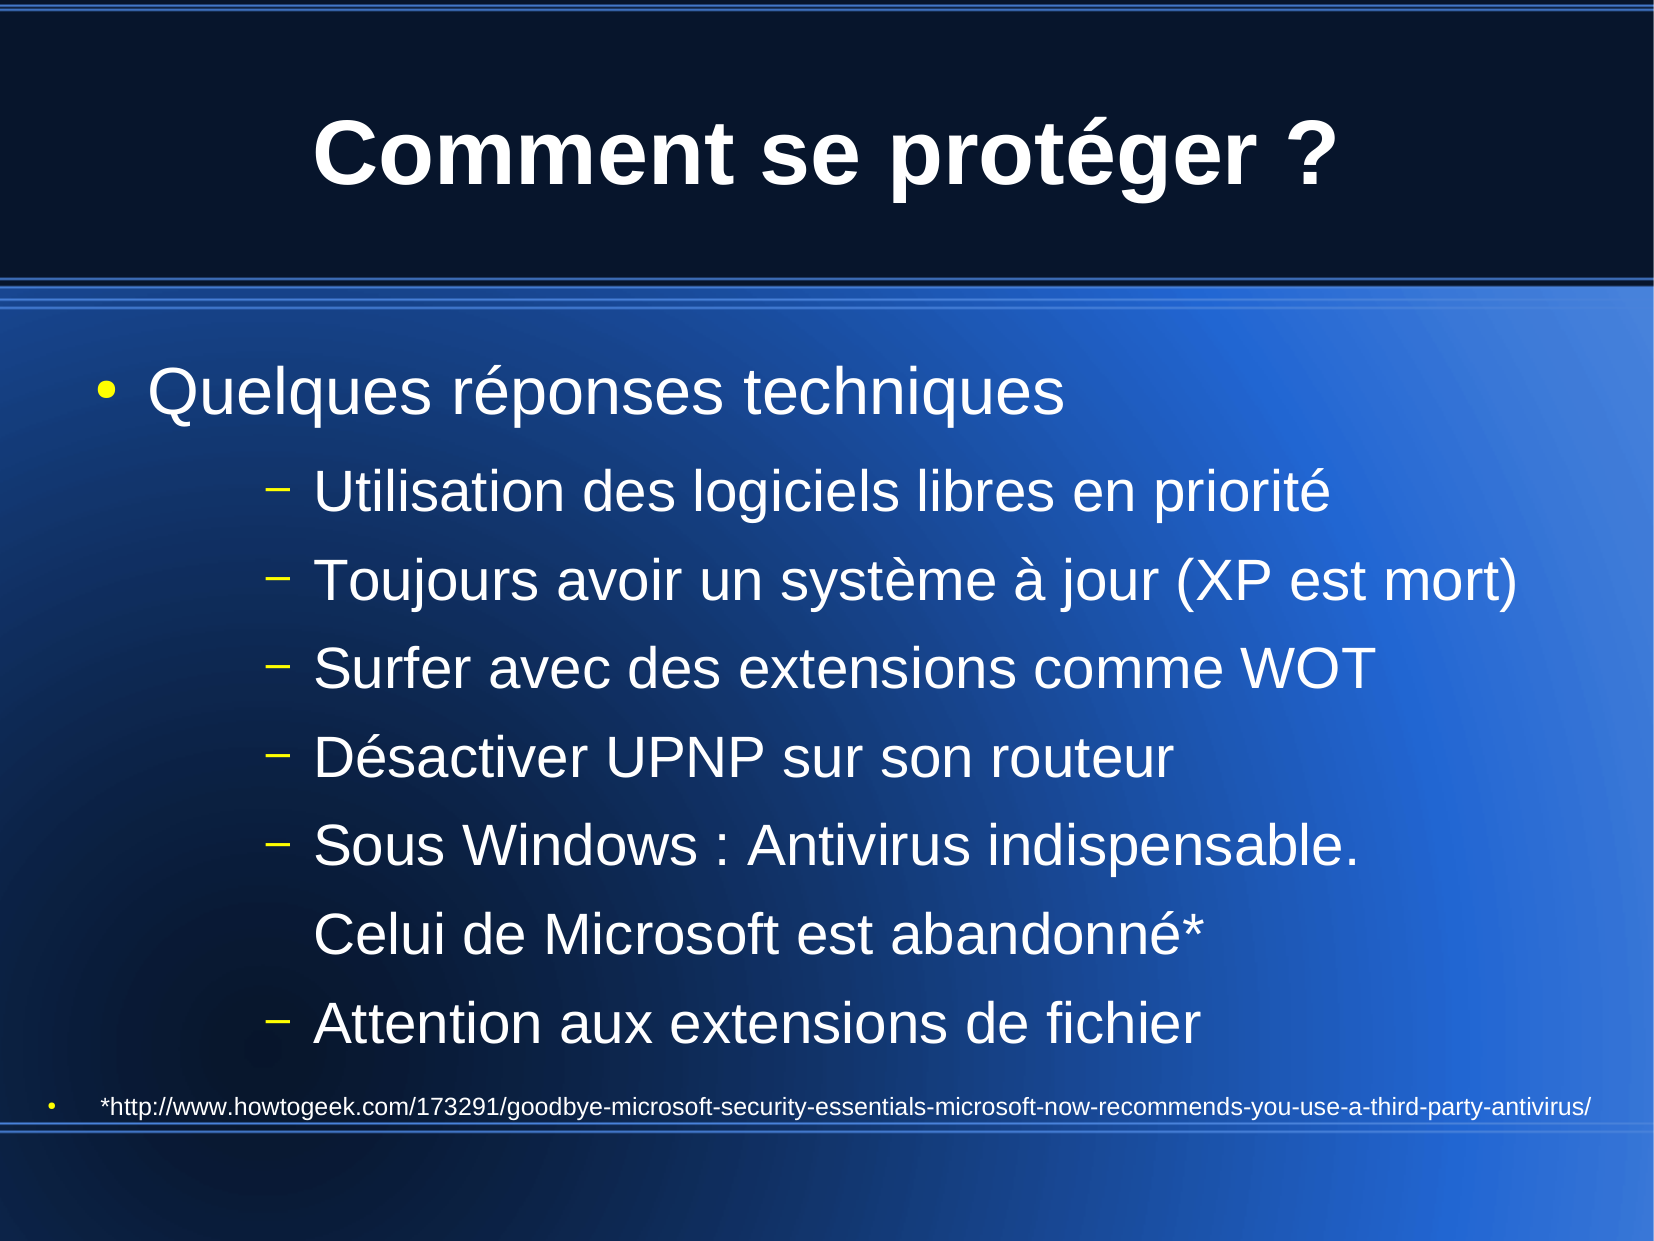

# Comment se protéger ?
Quelques réponses techniques
Utilisation des logiciels libres en priorité
Toujours avoir un système à jour (XP est mort)
Surfer avec des extensions comme WOT
Désactiver UPNP sur son routeur
Sous Windows : Antivirus indispensable.
Celui de Microsoft est abandonné*
Attention aux extensions de fichier
*http://www.howtogeek.com/173291/goodbye-microsoft-security-essentials-microsoft-now-recommends-you-use-a-third-party-antivirus/